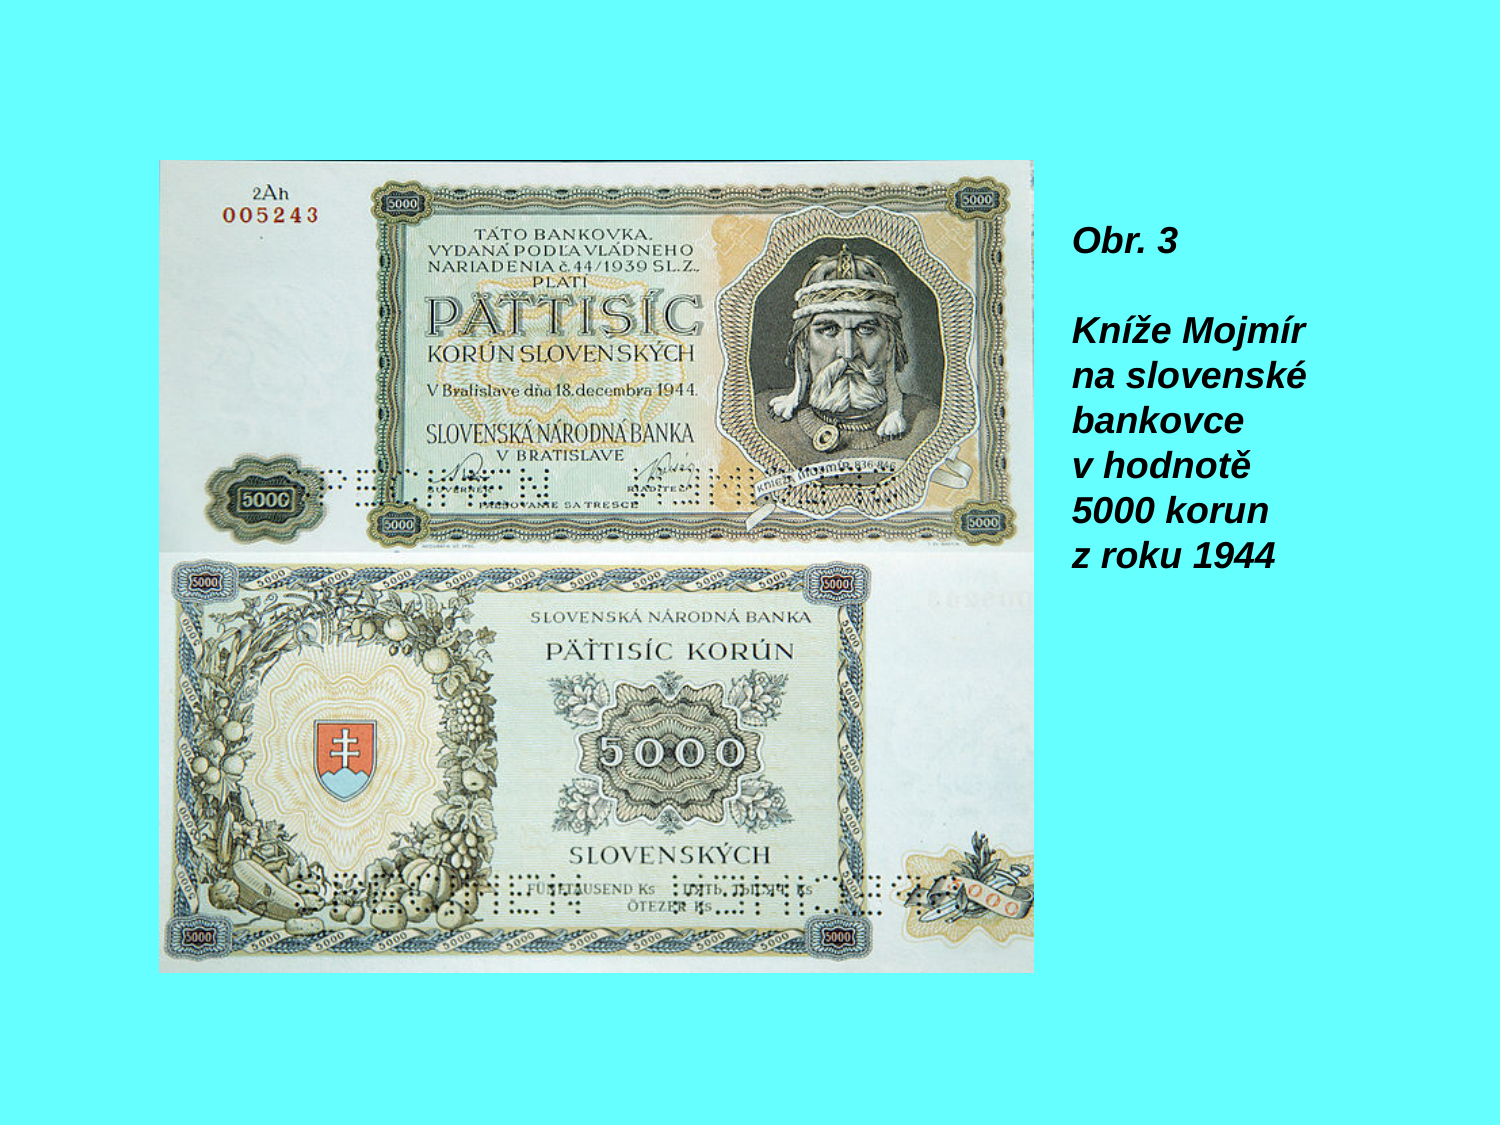

Obr. 3
Kníže Mojmír na slovenské bankovce
v hodnotě
5000 korun
z roku 1944